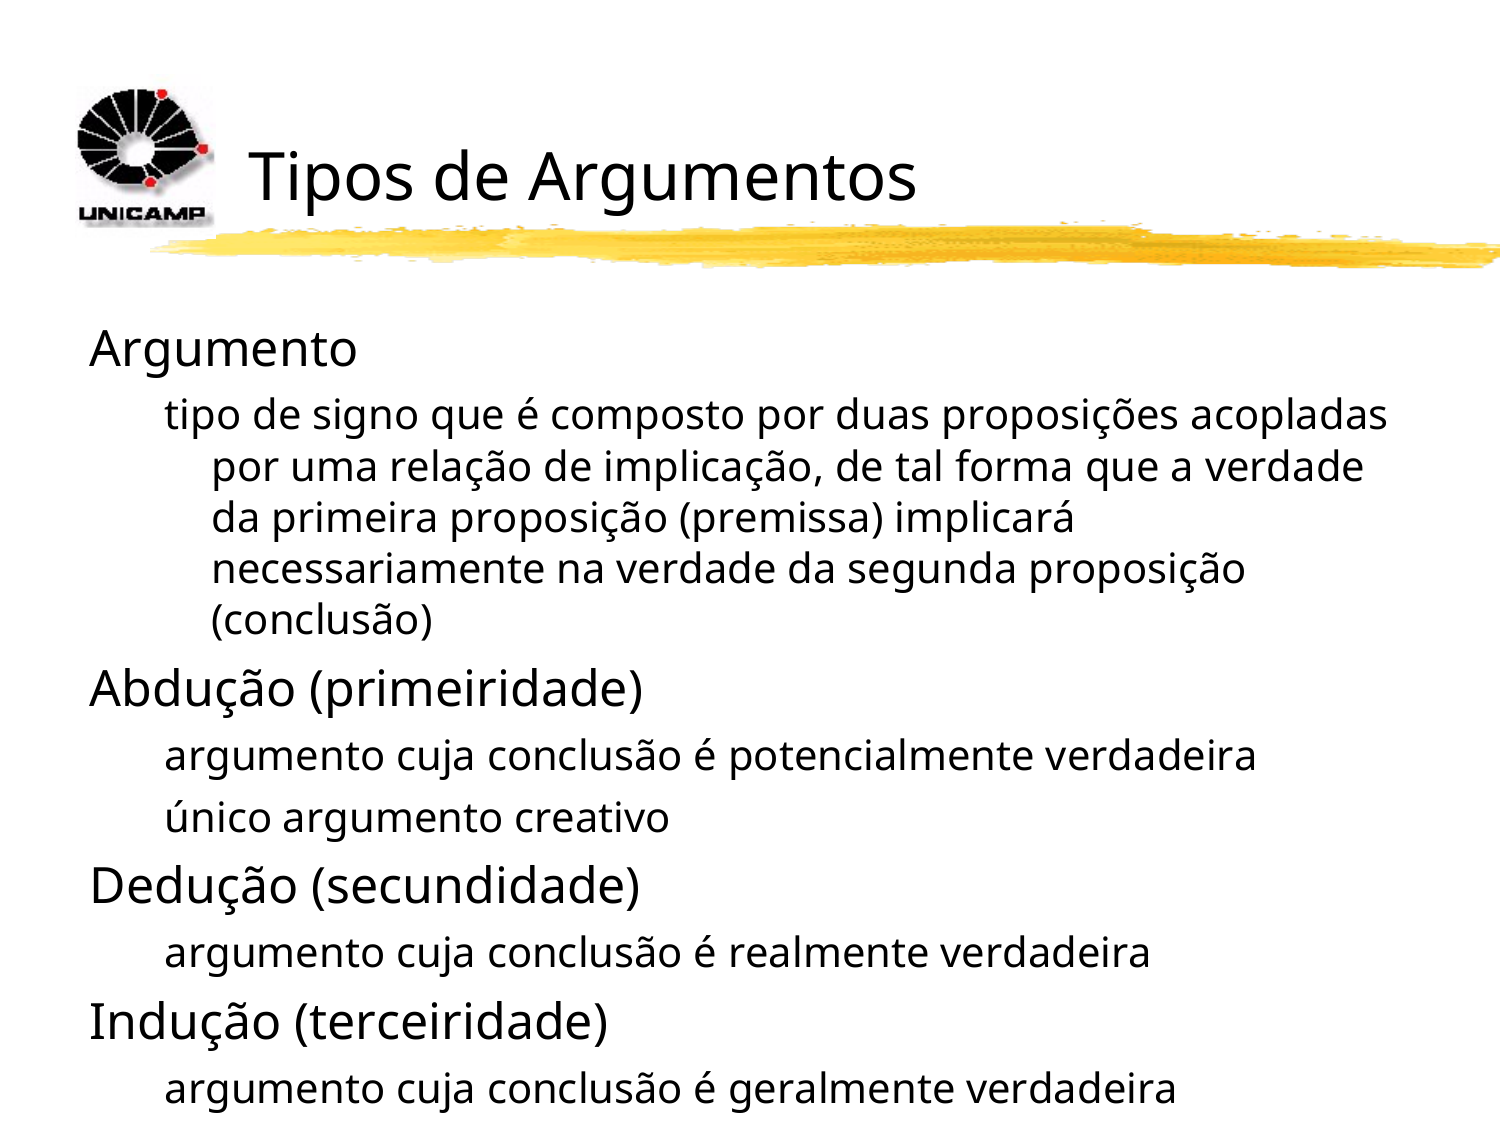

# Tipos de Argumentos
Argumento
tipo de signo que é composto por duas proposições acopladas por uma relação de implicação, de tal forma que a verdade da primeira proposição (premissa) implicará necessariamente na verdade da segunda proposição (conclusão)
Abdução (primeiridade)
argumento cuja conclusão é potencialmente verdadeira
único argumento creativo
Dedução (secundidade)
argumento cuja conclusão é realmente verdadeira
Indução (terceiridade)
argumento cuja conclusão é geralmente verdadeira